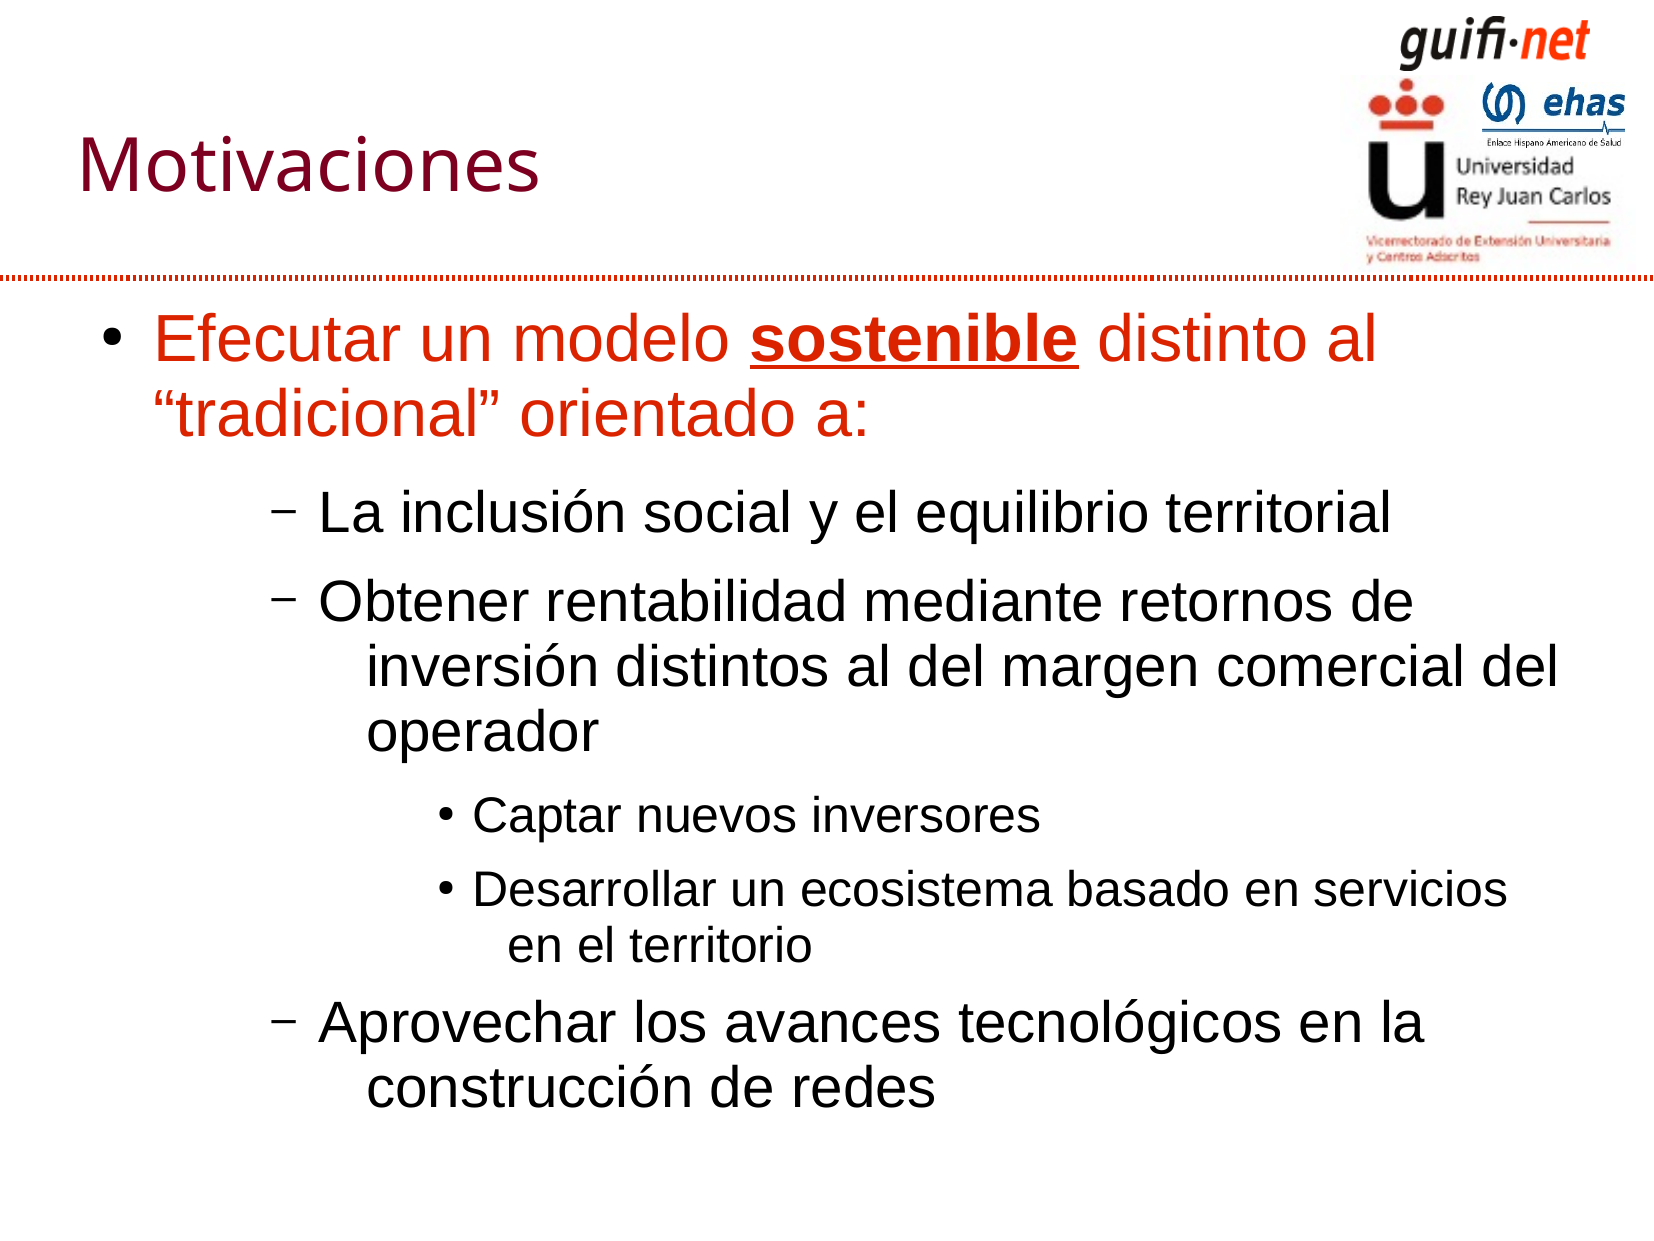

# Motivaciones
Efecutar un modelo sostenible distinto al “tradicional” orientado a:
La inclusión social y el equilibrio territorial
Obtener rentabilidad mediante retornos de inversión distintos al del margen comercial del operador
Captar nuevos inversores
Desarrollar un ecosistema basado en servicios en el territorio
Aprovechar los avances tecnológicos en la construcción de redes